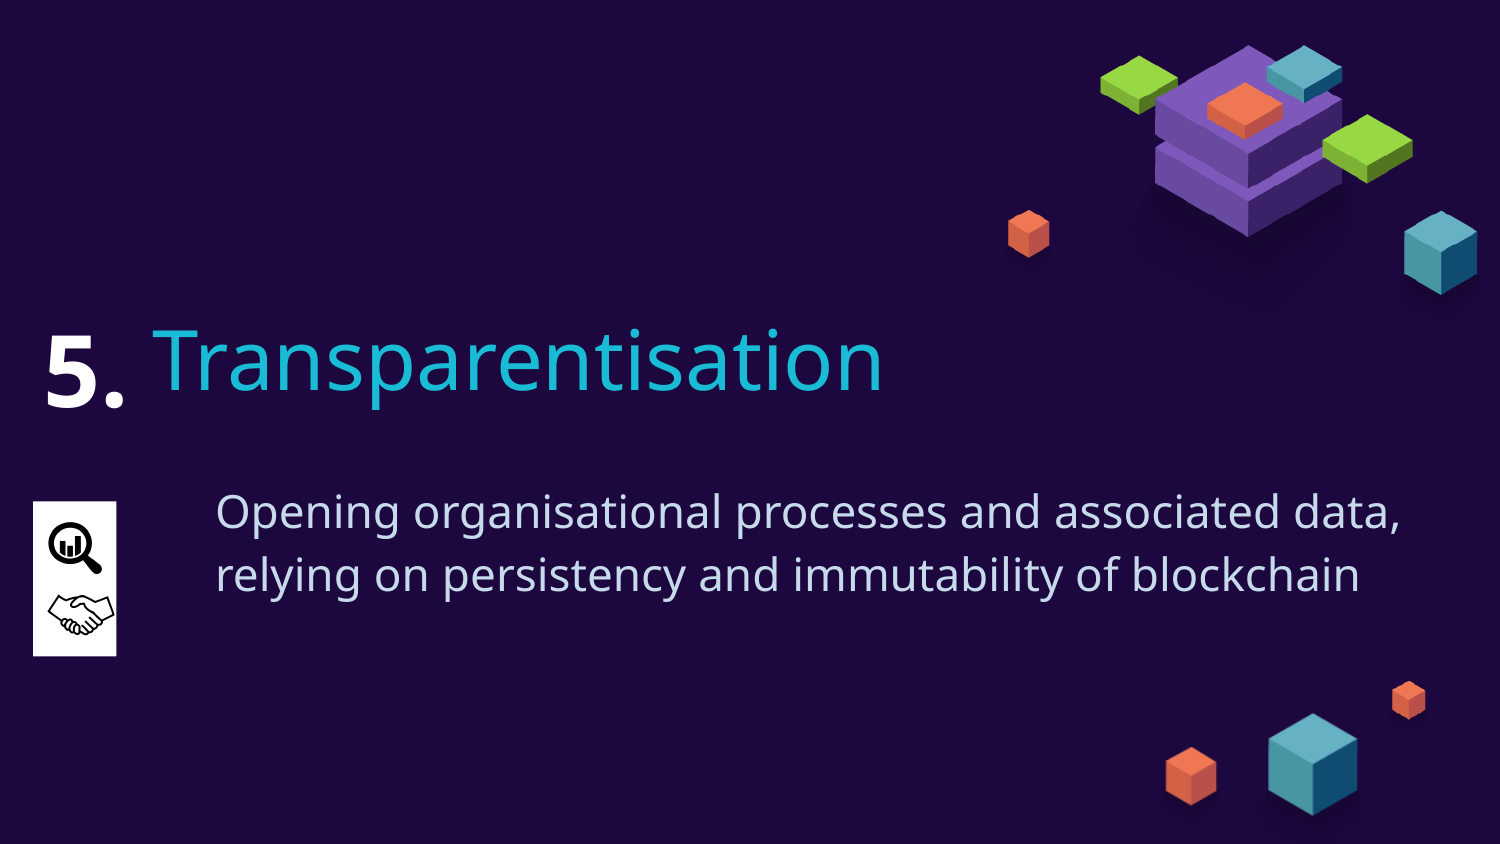

5.
# Transparentisation
Opening organisational processes and associated data, relying on persistency and immutability of blockchain